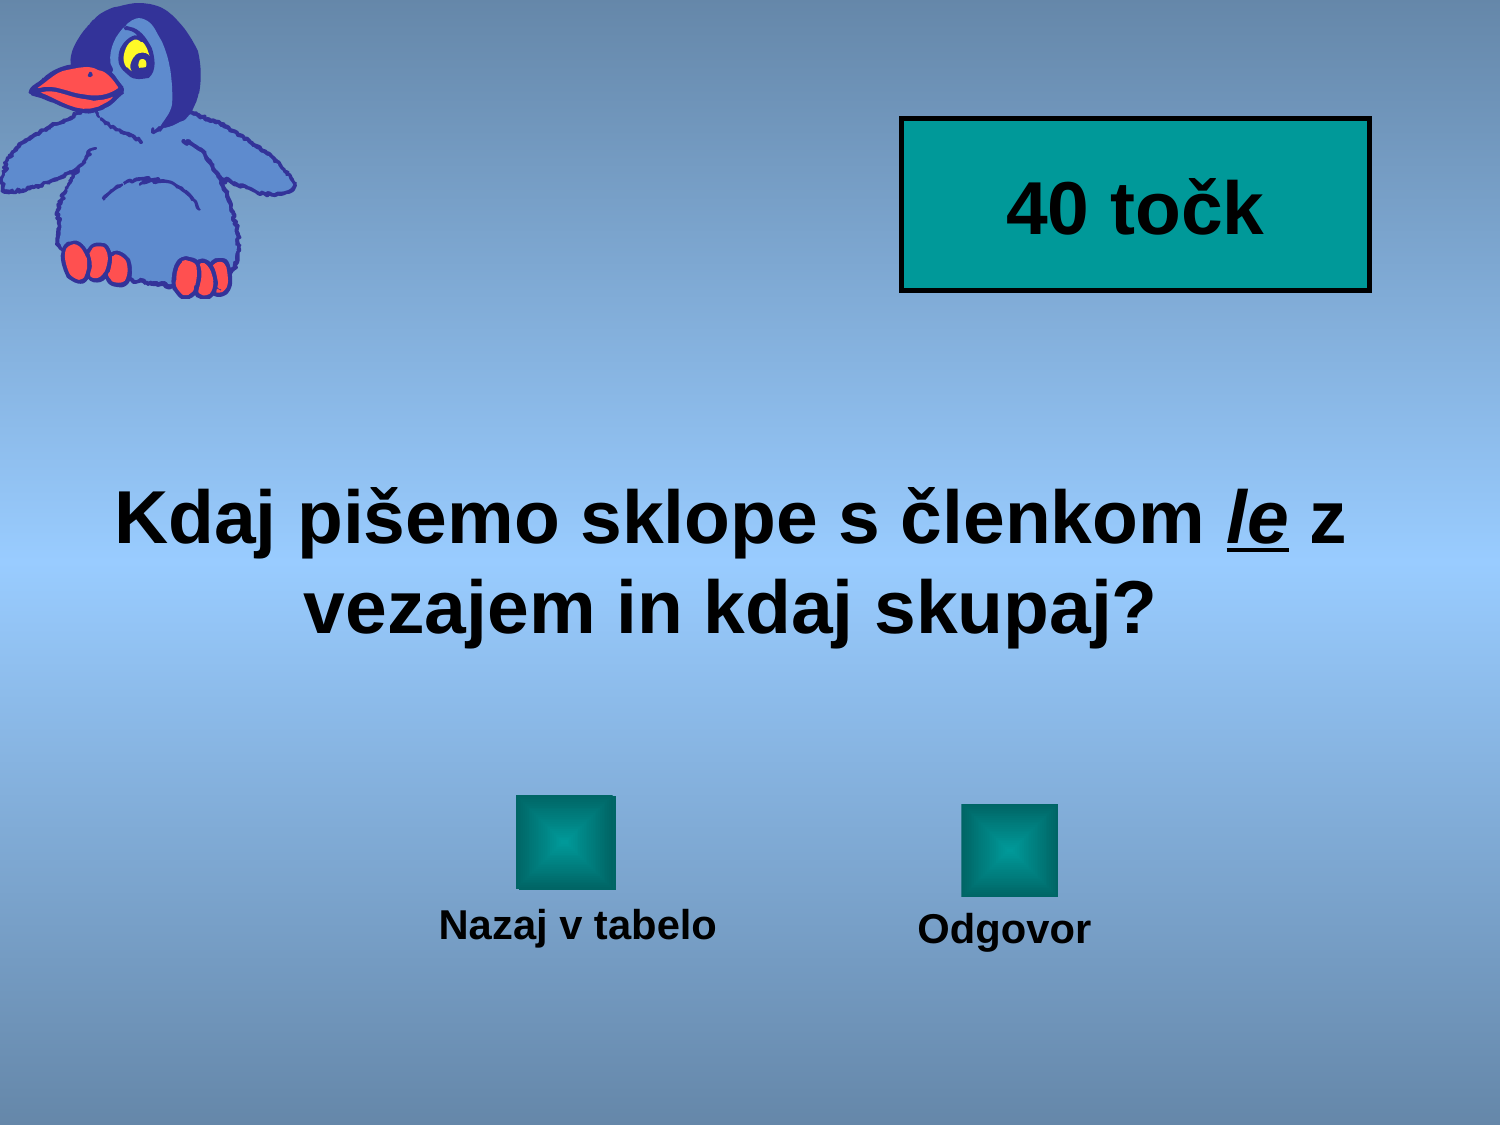

40 točk
# Kdaj pišemo sklope s členkom le z vezajem in kdaj skupaj?
Nazaj v tabelo
Odgovor